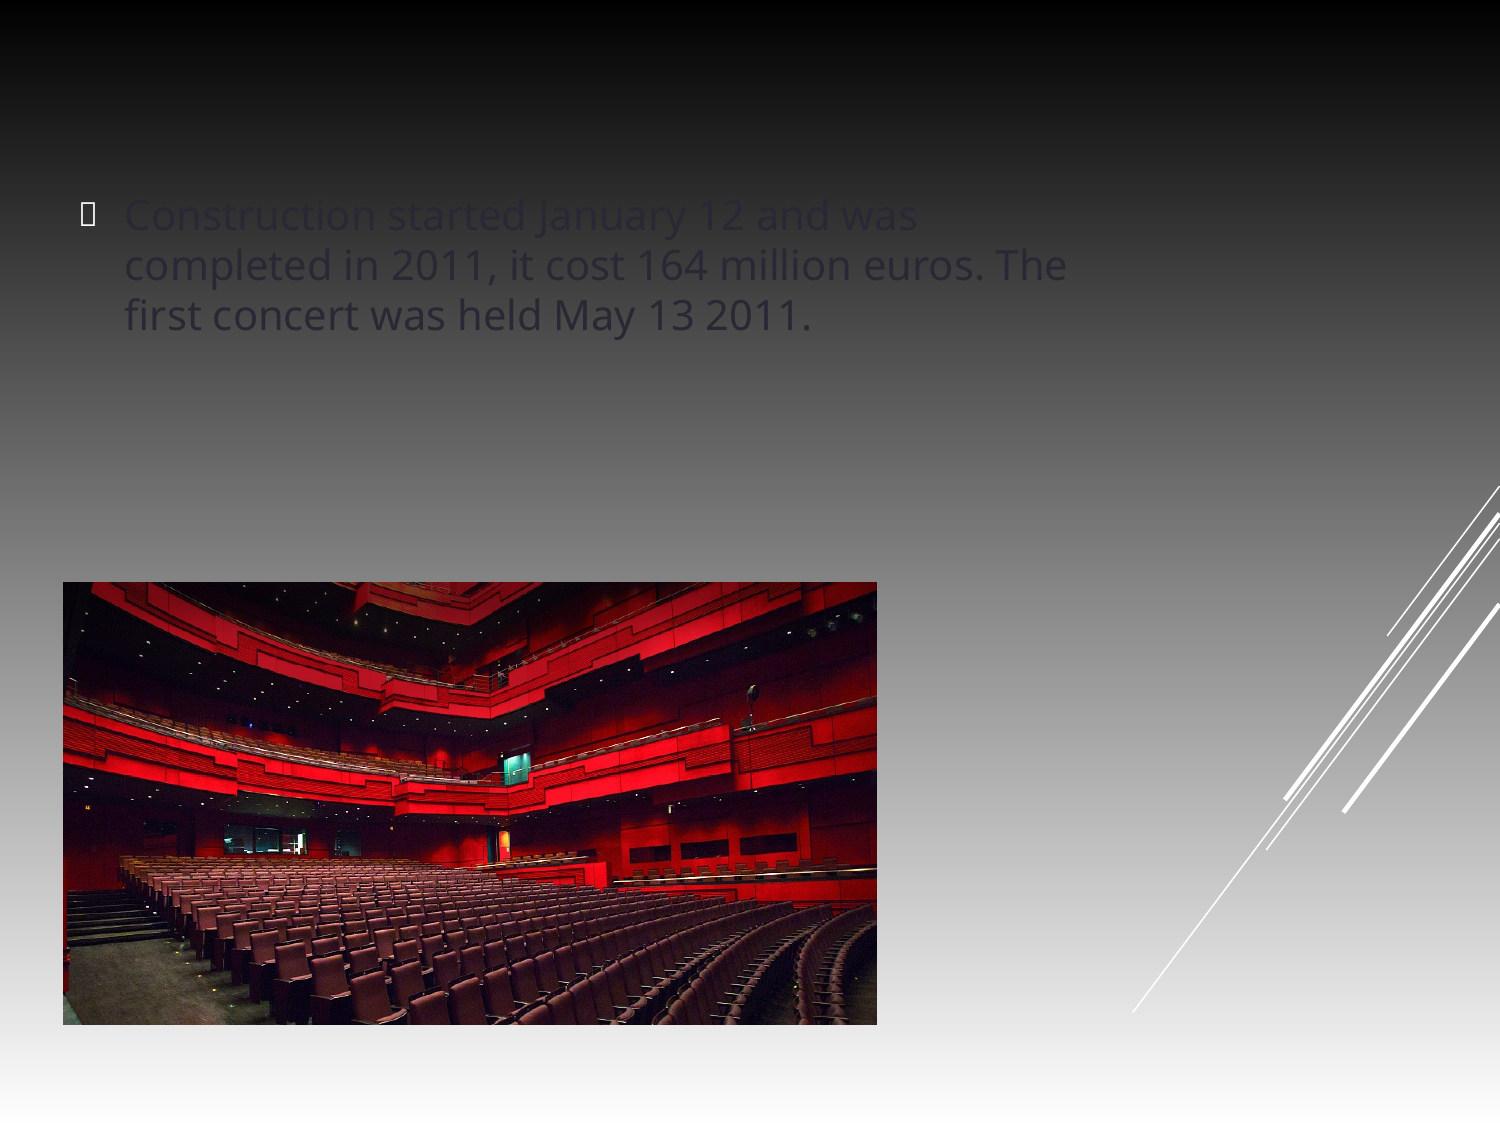

# Construction started January 12 and was completed in 2011, it cost 164 million euros. The first concert was held May 13 2011.